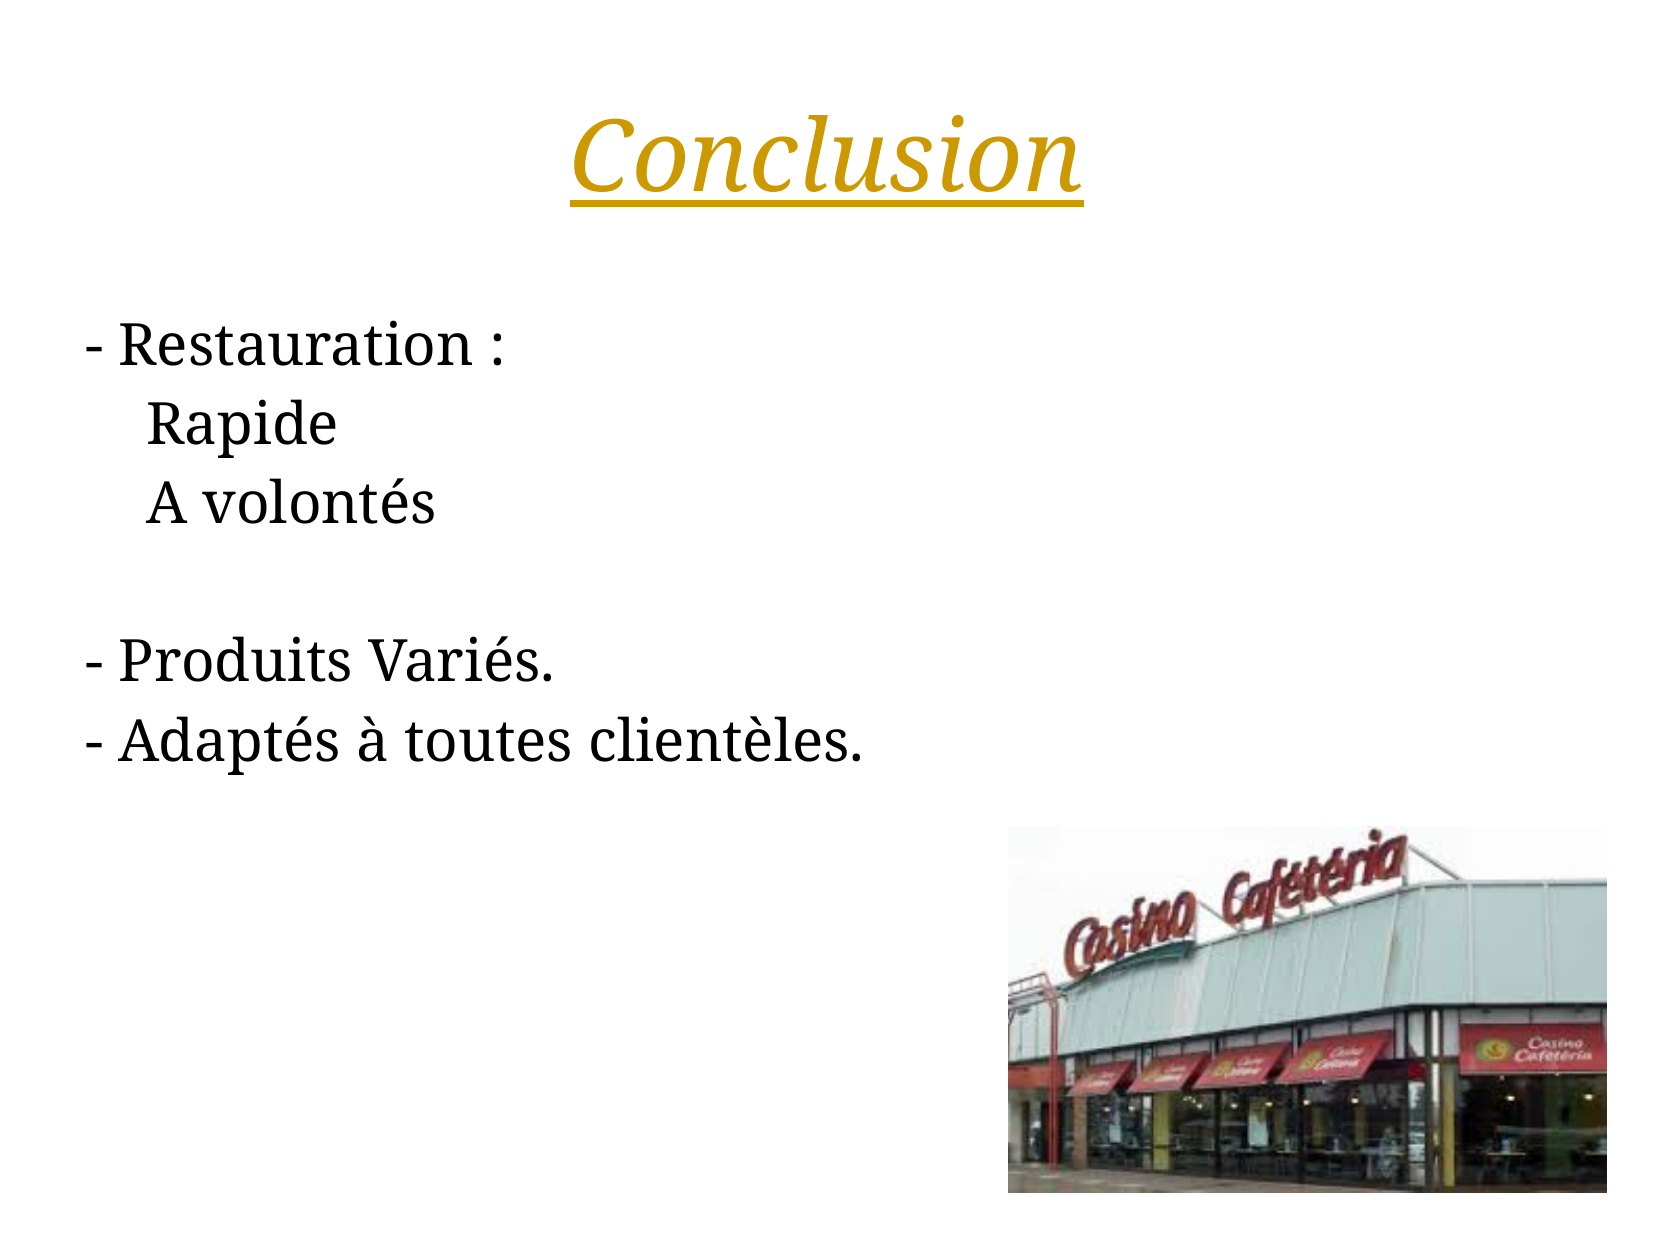

# Conclusion
- Restauration :
 Rapide
 A volontés
- Produits Variés.
- Adaptés à toutes clientèles.